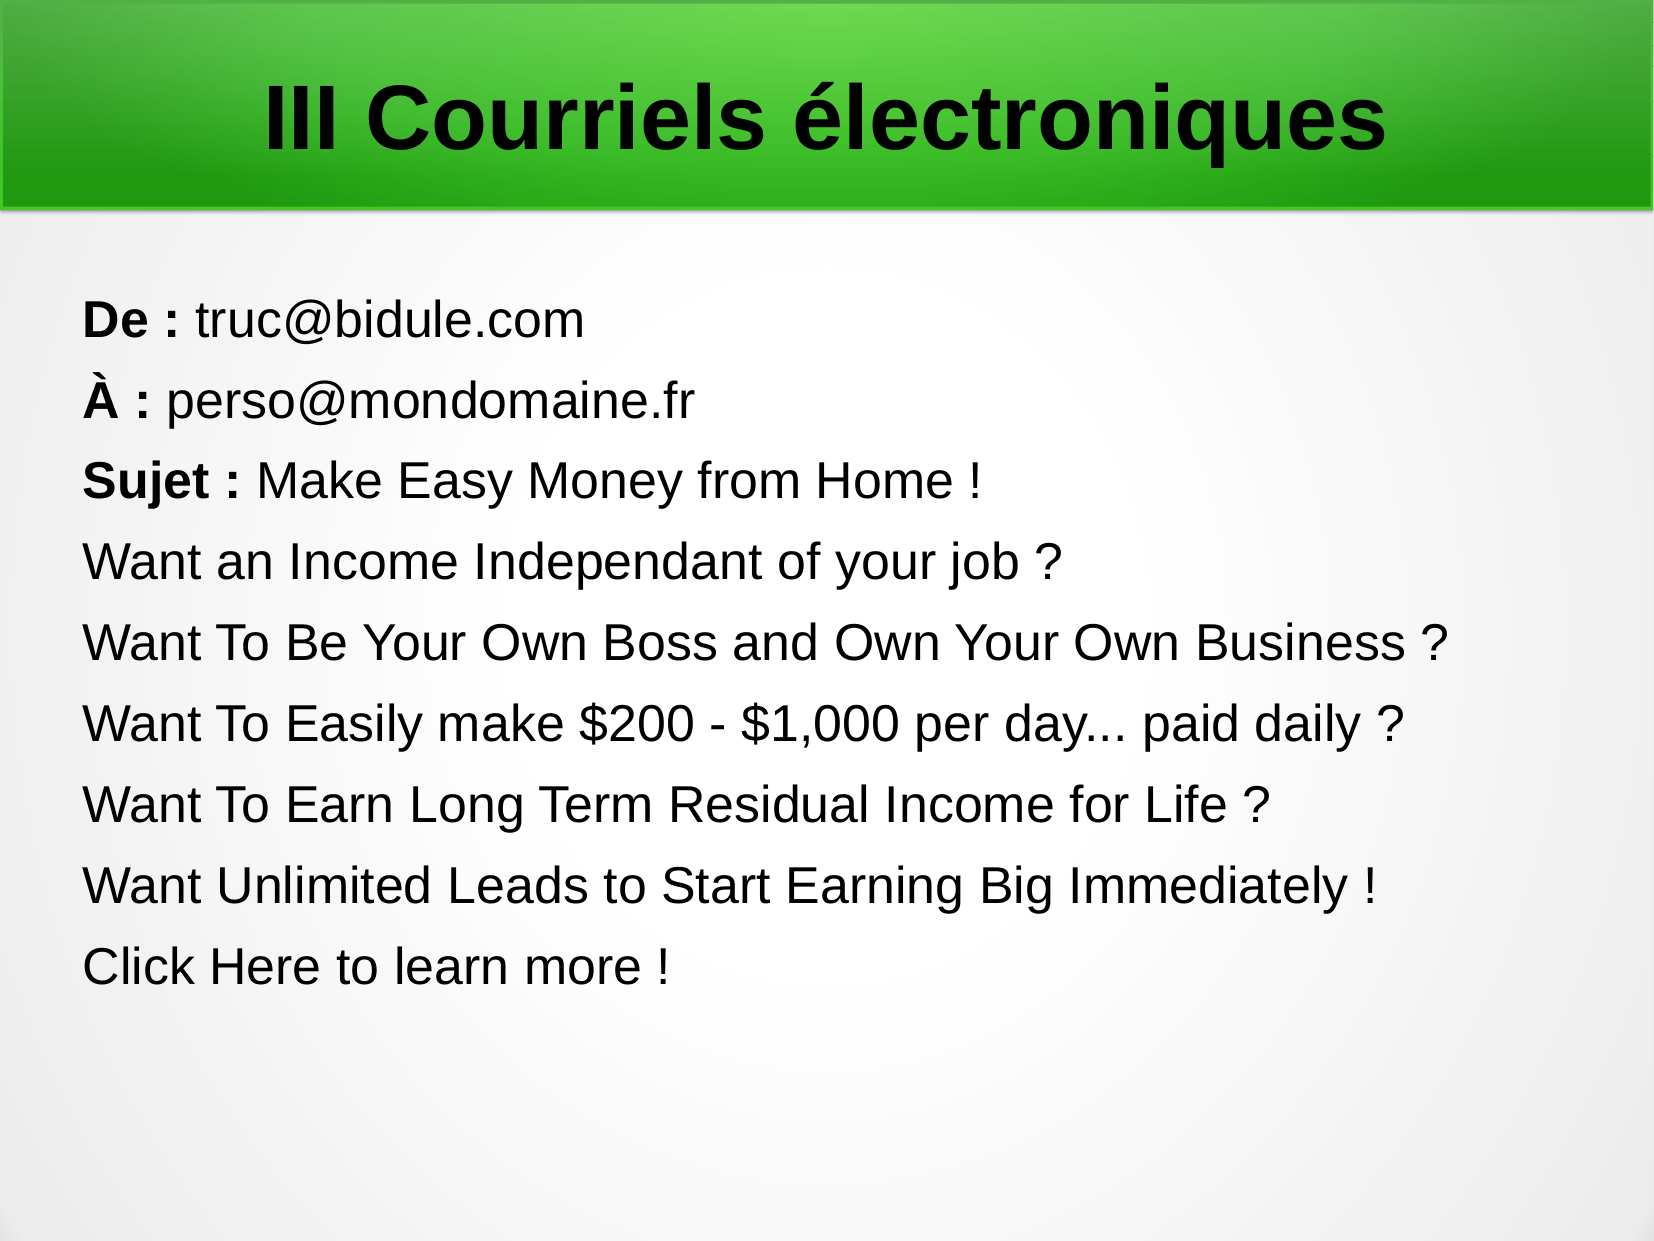

# III Courriels électroniques
De : truc@bidule.com
À : perso@mondomaine.fr
Sujet : Make Easy Money from Home !
Want an Income Independant of your job ?
Want To Be Your Own Boss and Own Your Own Business ?
Want To Easily make $200 - $1,000 per day... paid daily ?
Want To Earn Long Term Residual Income for Life ?
Want Unlimited Leads to Start Earning Big Immediately !
Click Here to learn more !